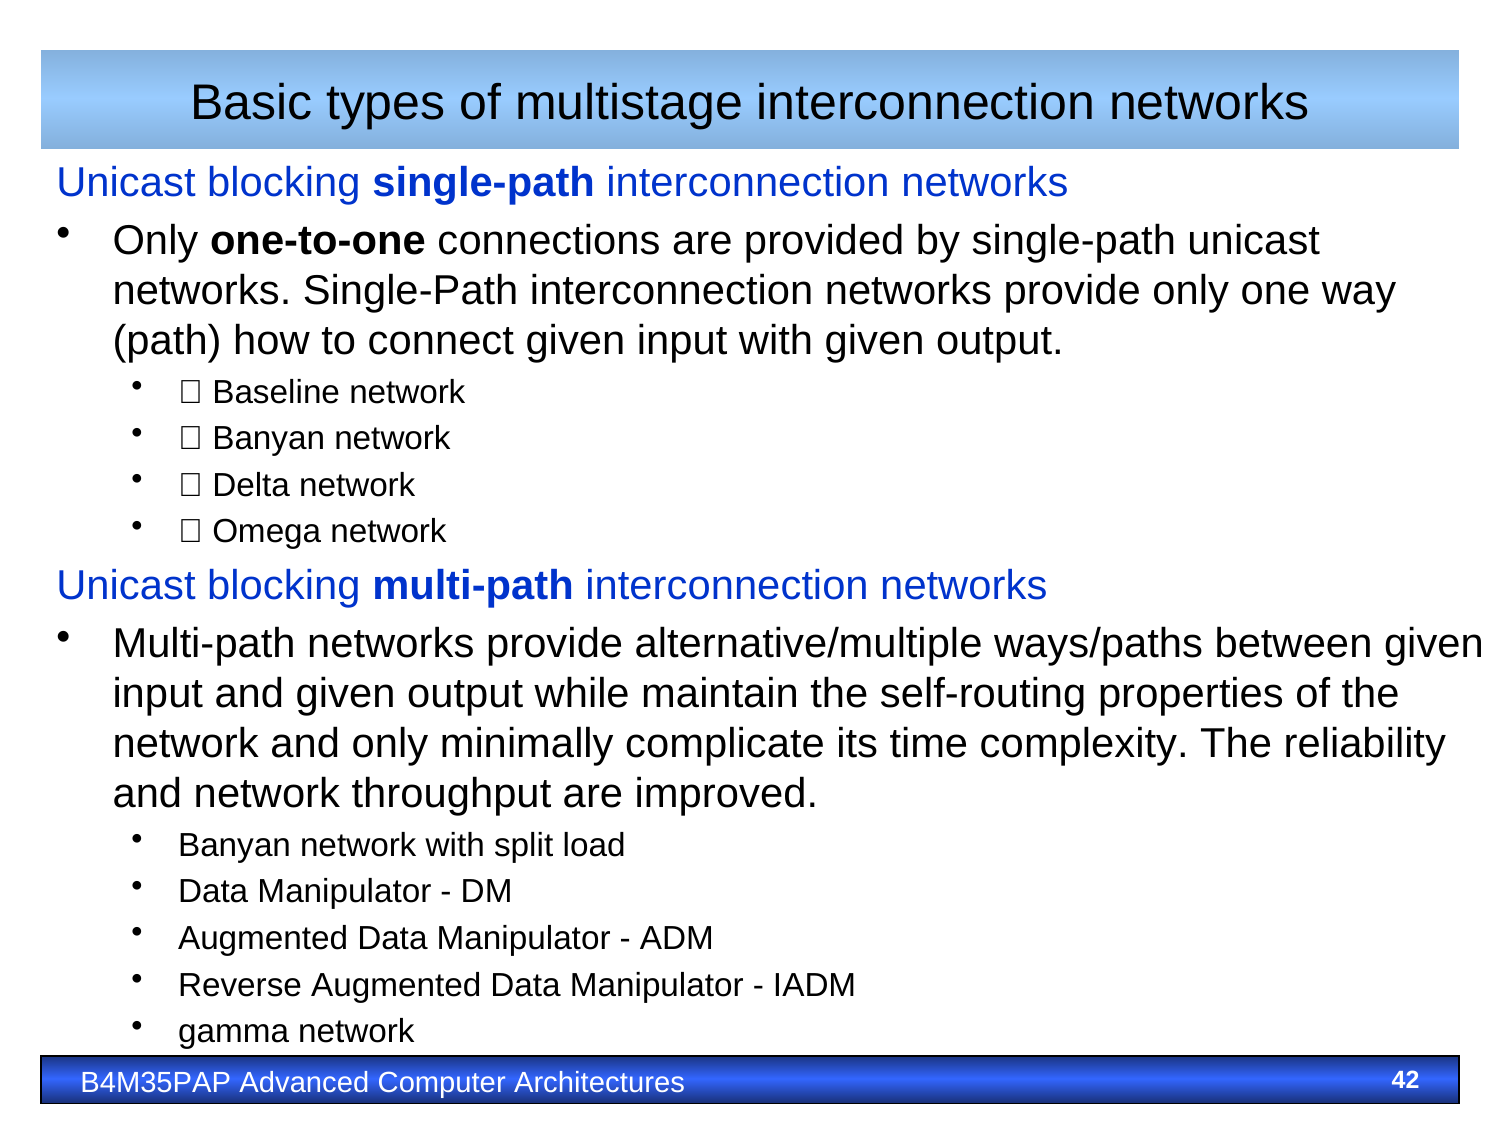

# Basic types of multistage interconnection networks
Unicast blocking single-path interconnection networks
Only one-to-one connections are provided by single-path unicast networks. Single-Path interconnection networks provide only one way (path) how to connect given input with given output.
 Baseline network
 Banyan network
 Delta network
 Omega network
Unicast blocking multi-path interconnection networks
Multi-path networks provide alternative/multiple ways/paths between given input and given output while maintain the self-routing properties of the network and only minimally complicate its time complexity. The reliability and network throughput are improved.
Banyan network with split load
Data Manipulator - DM
Augmented Data Manipulator - ADM
Reverse Augmented Data Manipulator - IADM
gamma network